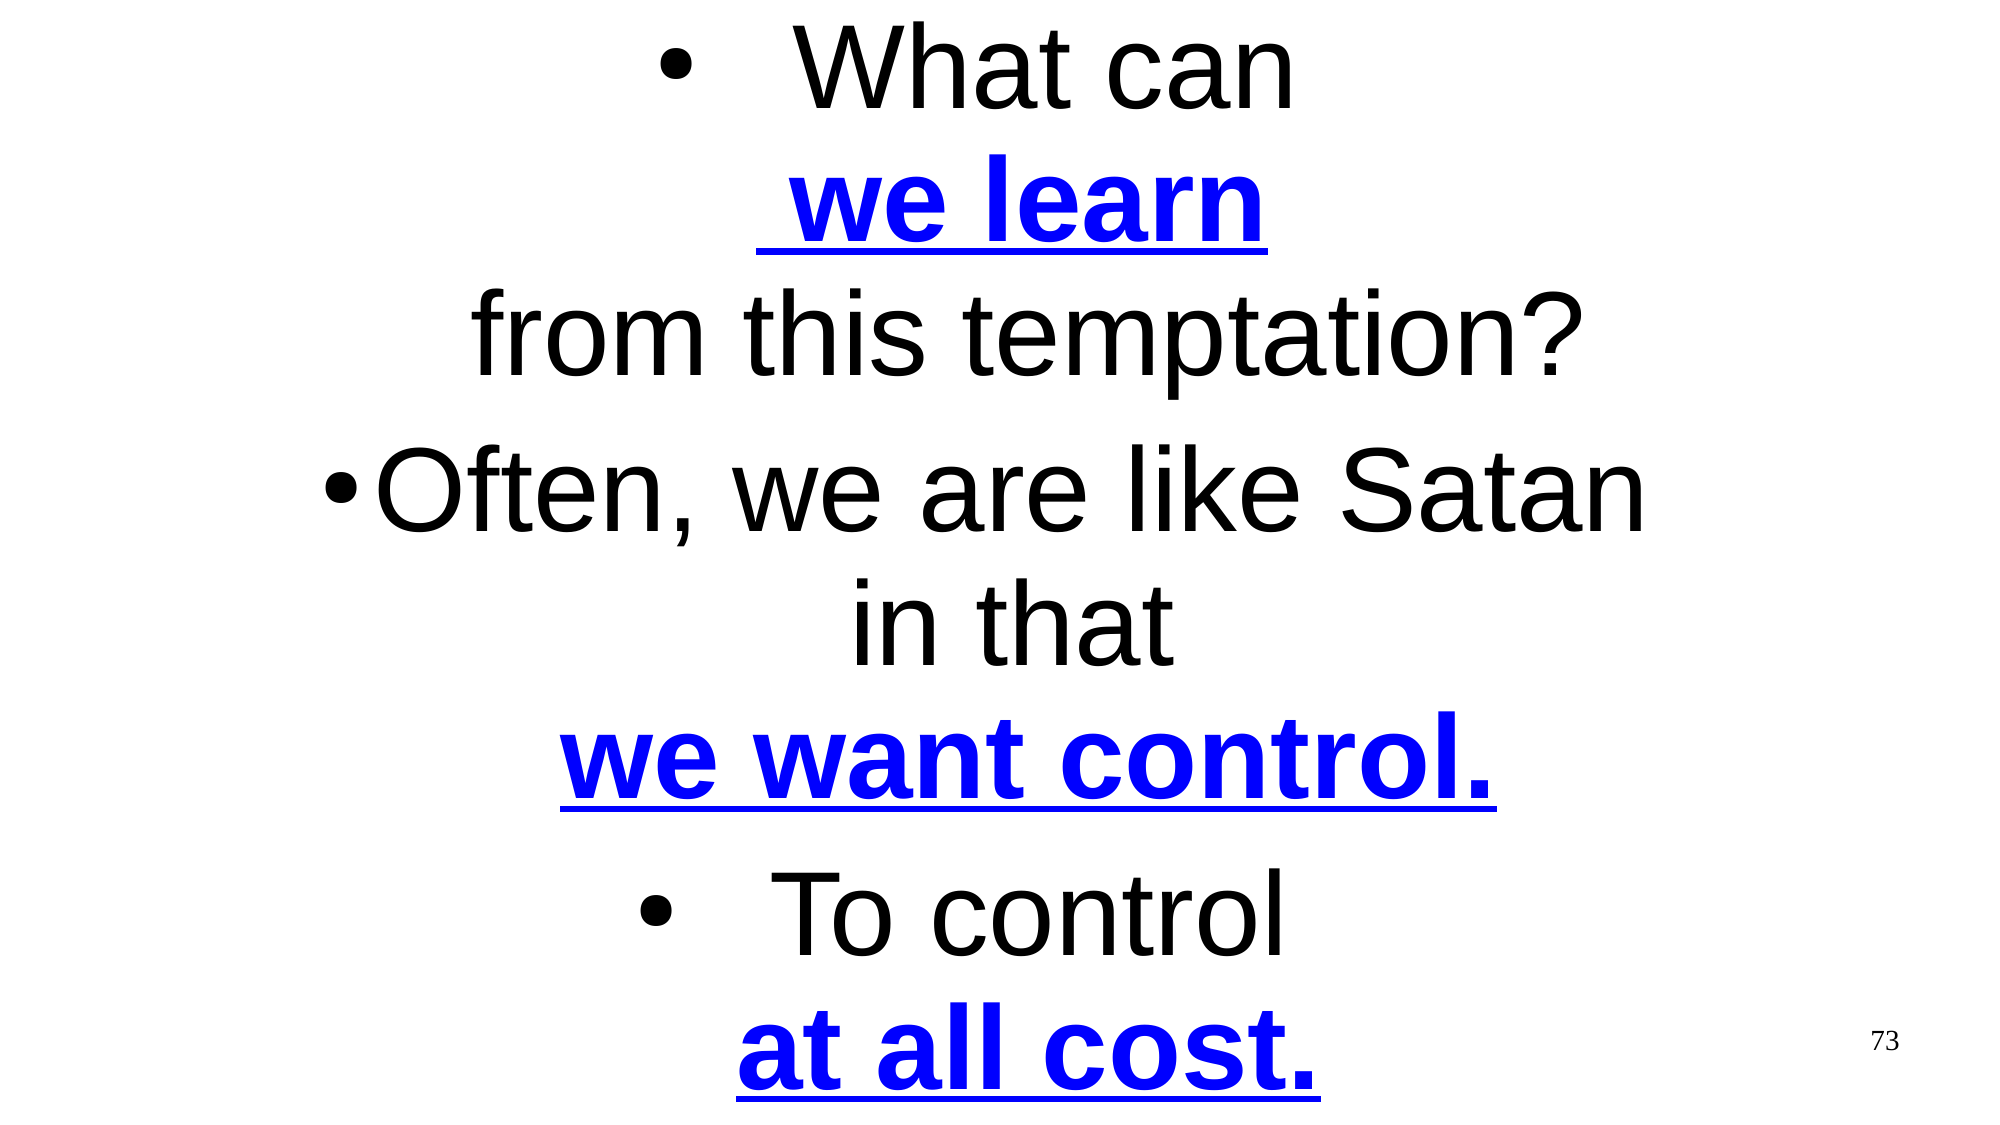

# What can we learn from this temptation?
Often, we are like Satan
in that
we want control.
 To control
at all cost.
73